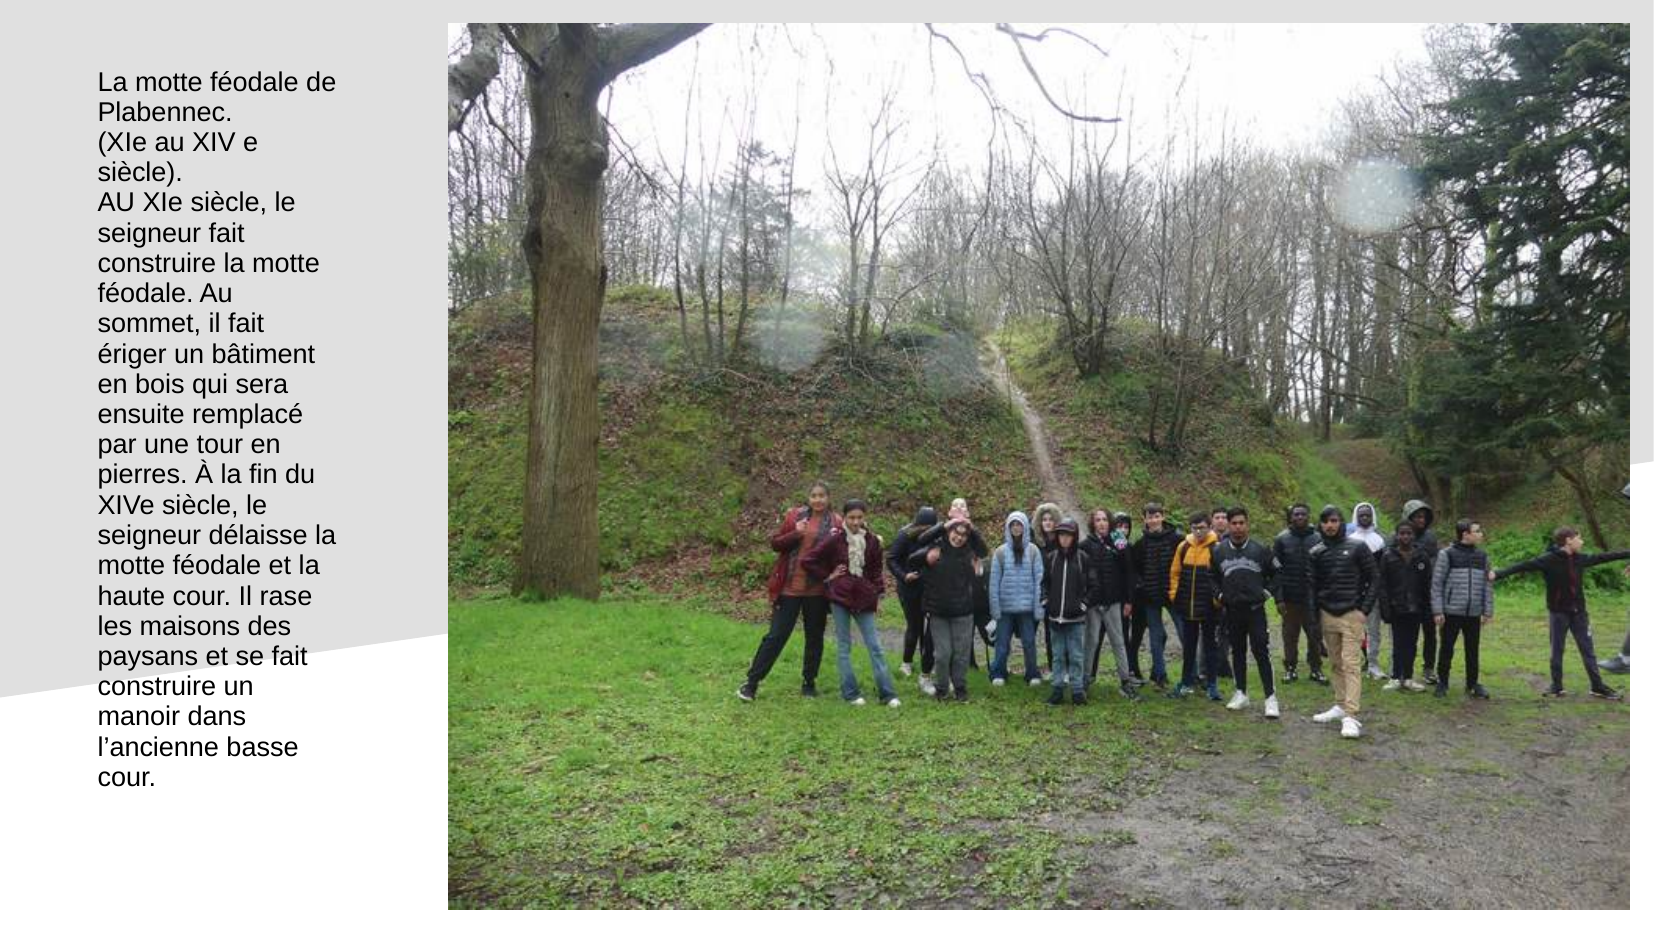

La motte féodale de Plabennec.
(XIe au XIV e siècle).
AU XIe siècle, le seigneur fait construire la motte féodale. Au sommet, il fait ériger un bâtiment en bois qui sera ensuite remplacé par une tour en pierres. À la fin du XIVe siècle, le seigneur délaisse la motte féodale et la haute cour. Il rase les maisons des paysans et se fait construire un manoir dans l’ancienne basse cour.